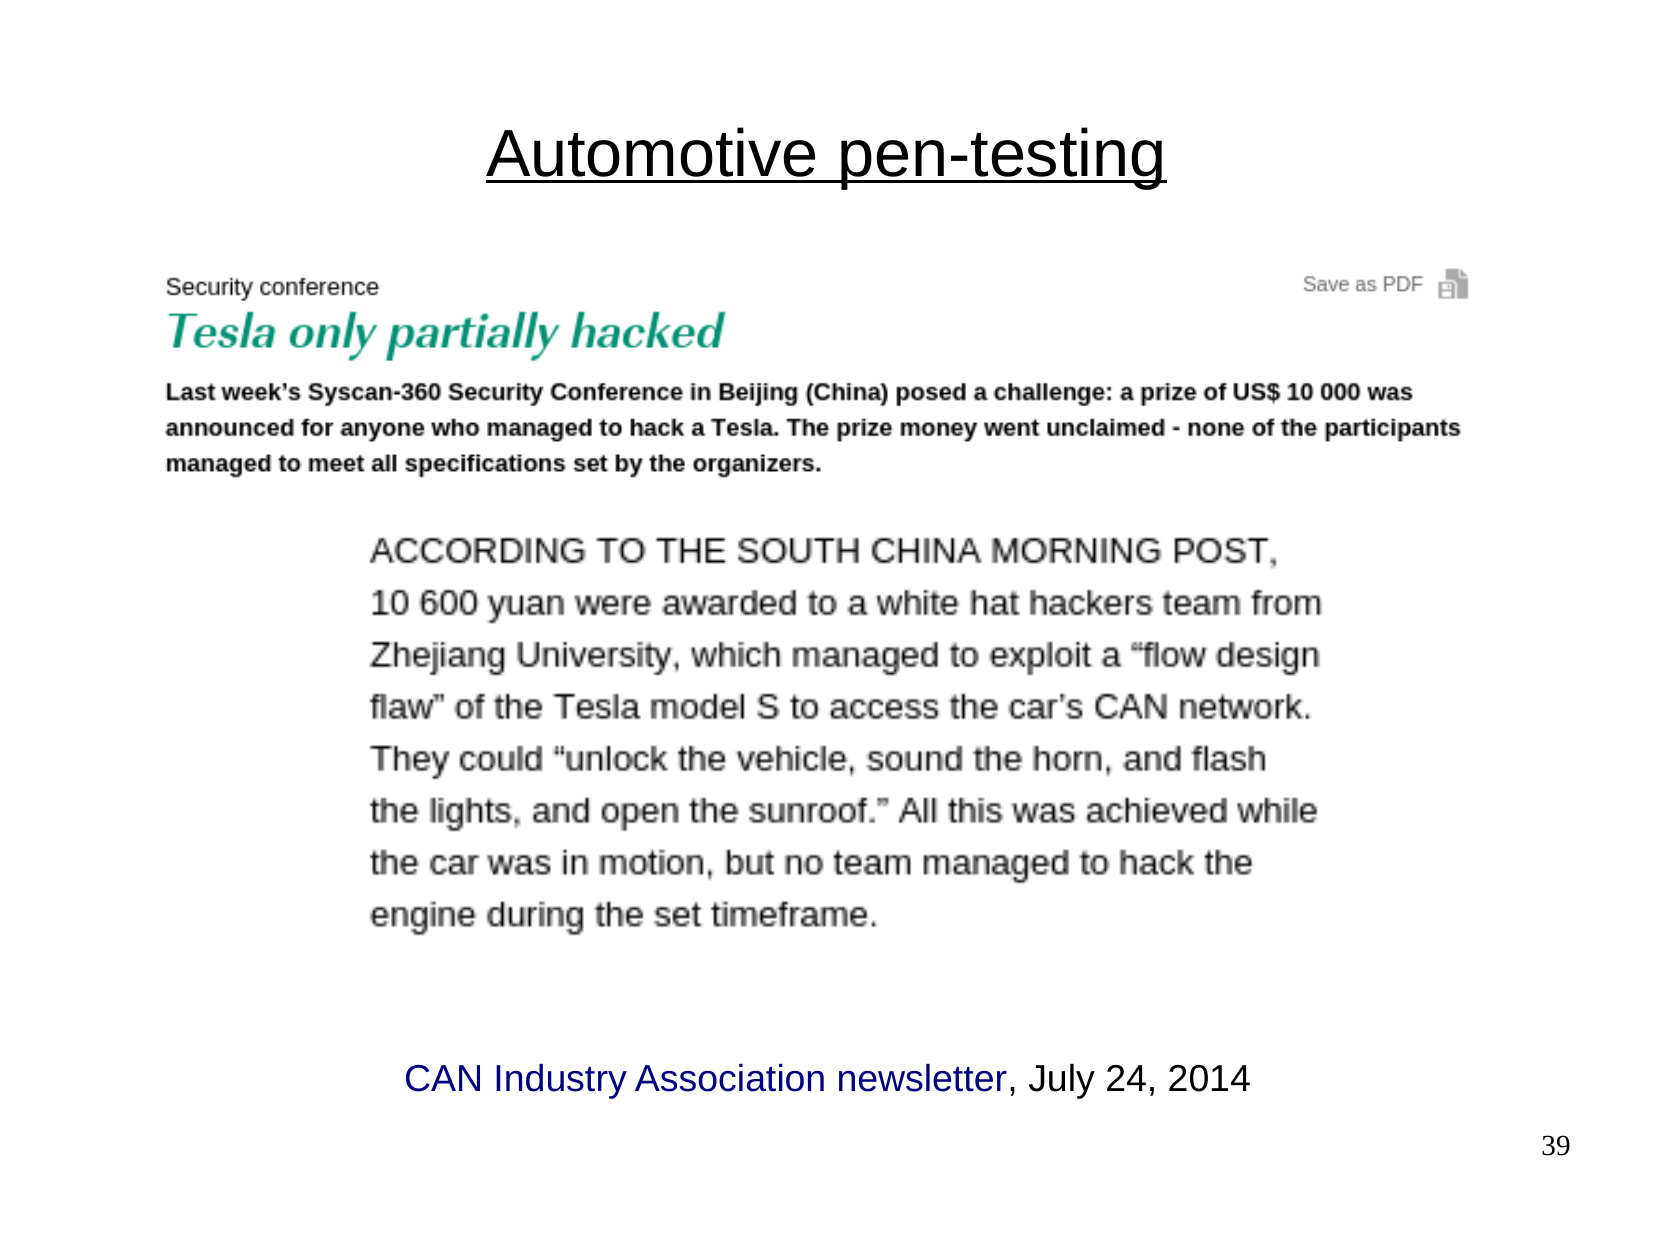

# Automotive pen-testing
CAN Industry Association newsletter, July 24, 2014
39